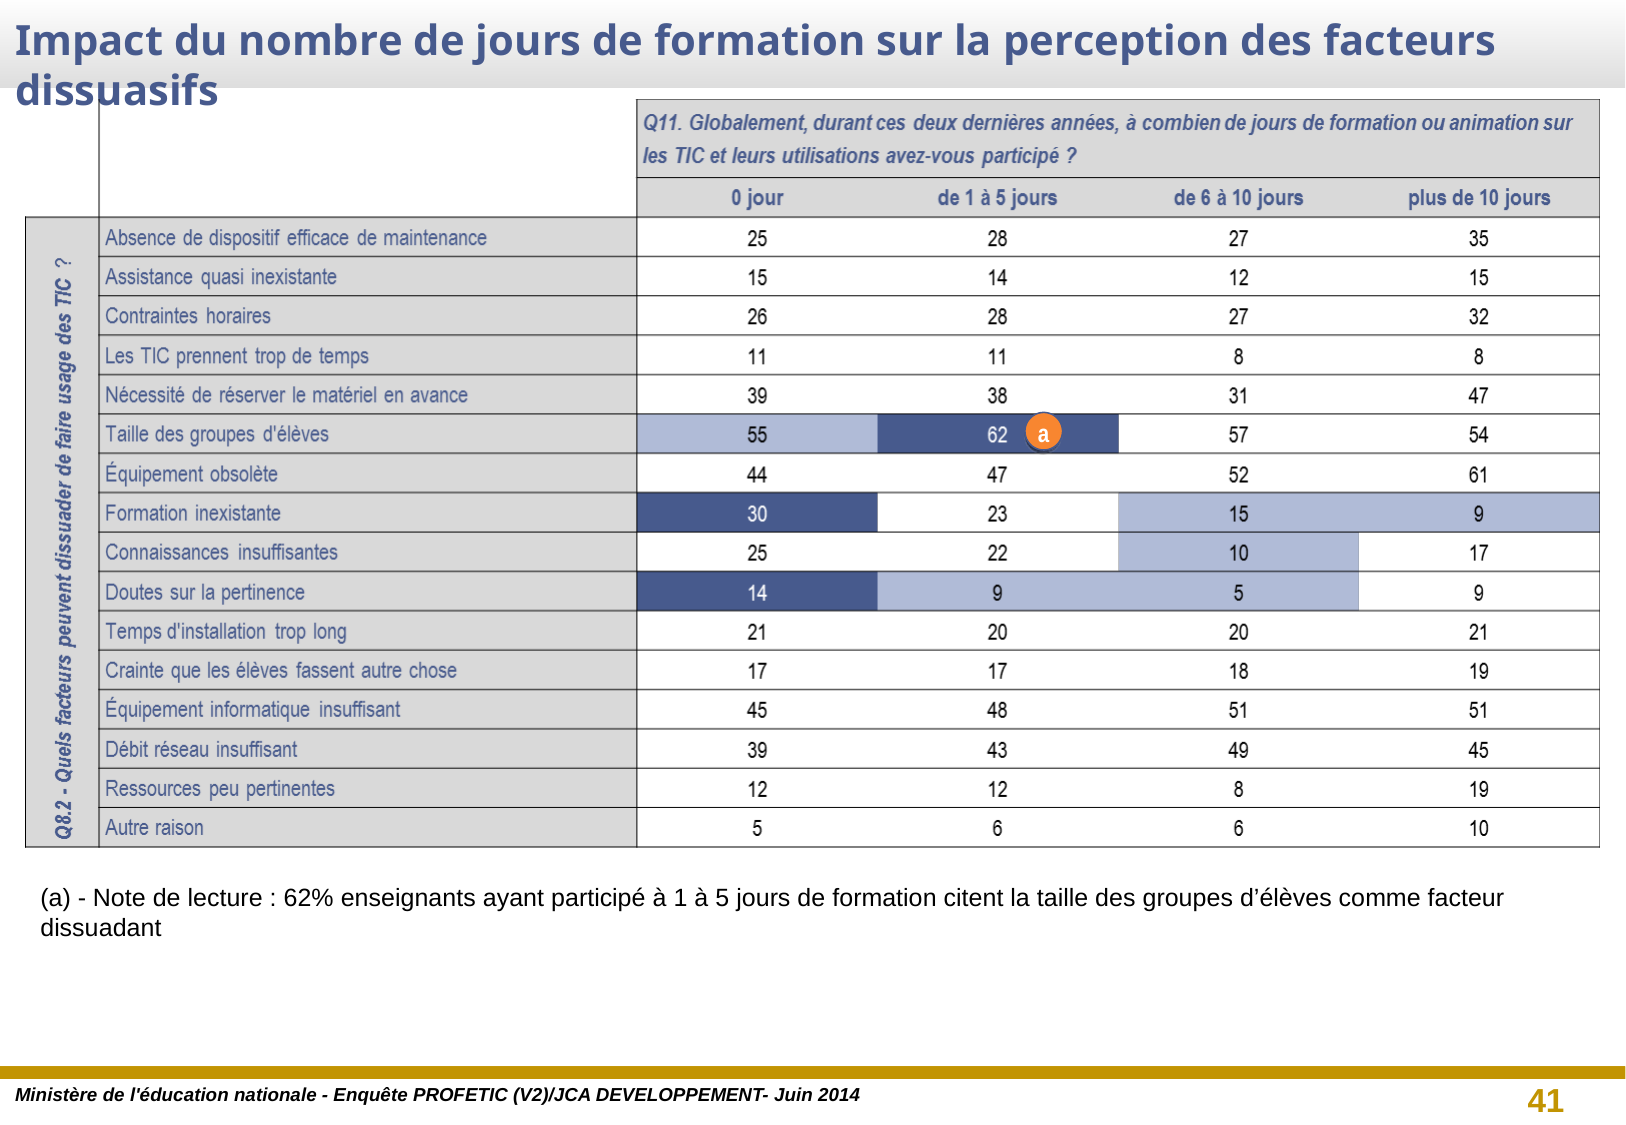

# Impact du nombre de jours de formation sur la perception des facteurs dissuasifs
a
(a) - Note de lecture : 62% enseignants ayant participé à 1 à 5 jours de formation citent la taille des groupes d’élèves comme facteur dissuadant
40
Ministère de l'éducation nationale - Enquête PROFETIC (V2)/JCA DEVELOPPEMENT- Juin 2014